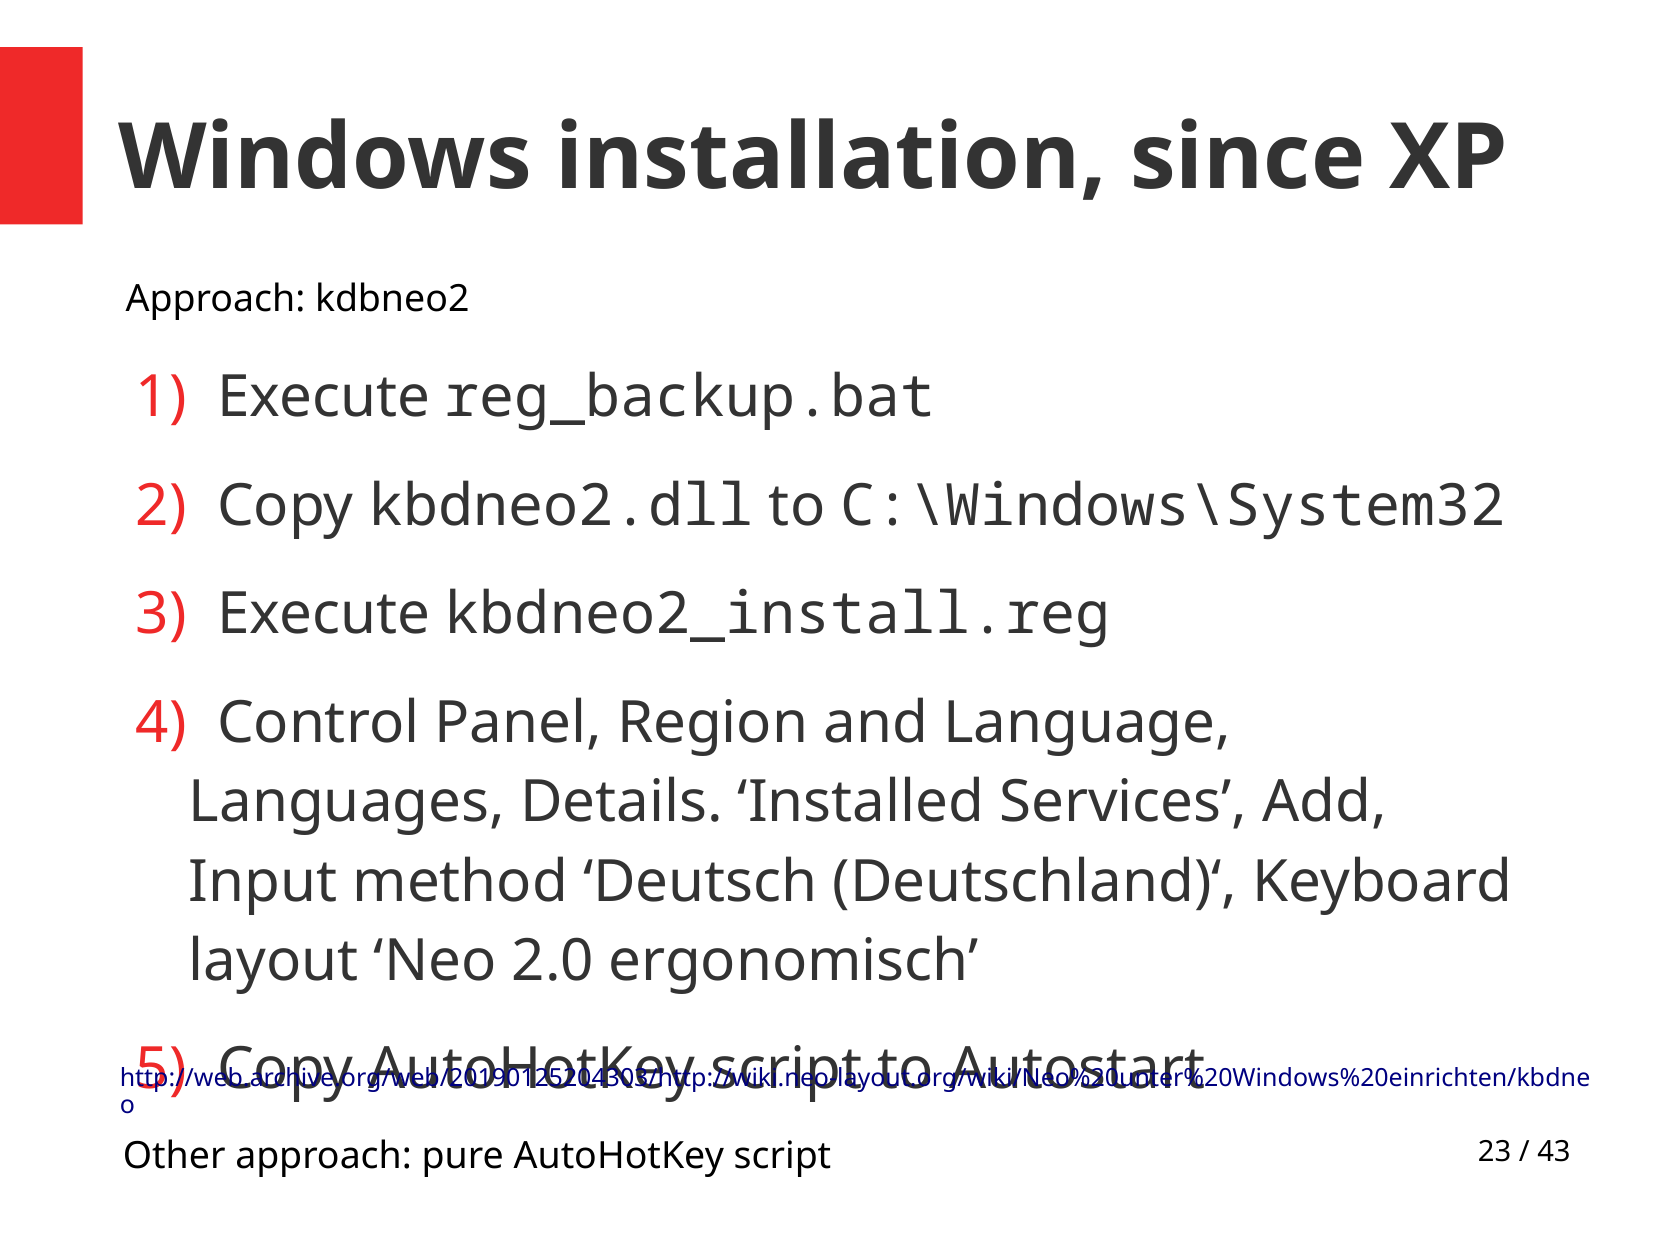

# Windows installation, since XP
Approach: kdbneo2
Execute reg_backup.bat
Copy kbdneo2.dll to C:\Windows\System32
Execute kbdneo2_install.reg
Control Panel, Region and Language, Languages, Details. ‘Installed Services’, Add, Input method ‘Deutsch (Deutschland)‘, Keyboard layout ‘Neo 2.0 ergonomisch’
Copy AutoHotKey script to Autostart
http://web.archive.org/web/20190125204303/http://wiki.neo-layout.org/wiki/Neo%20unter%20Windows%20einrichten/kbdneo
Other approach: pure AutoHotKey script
23